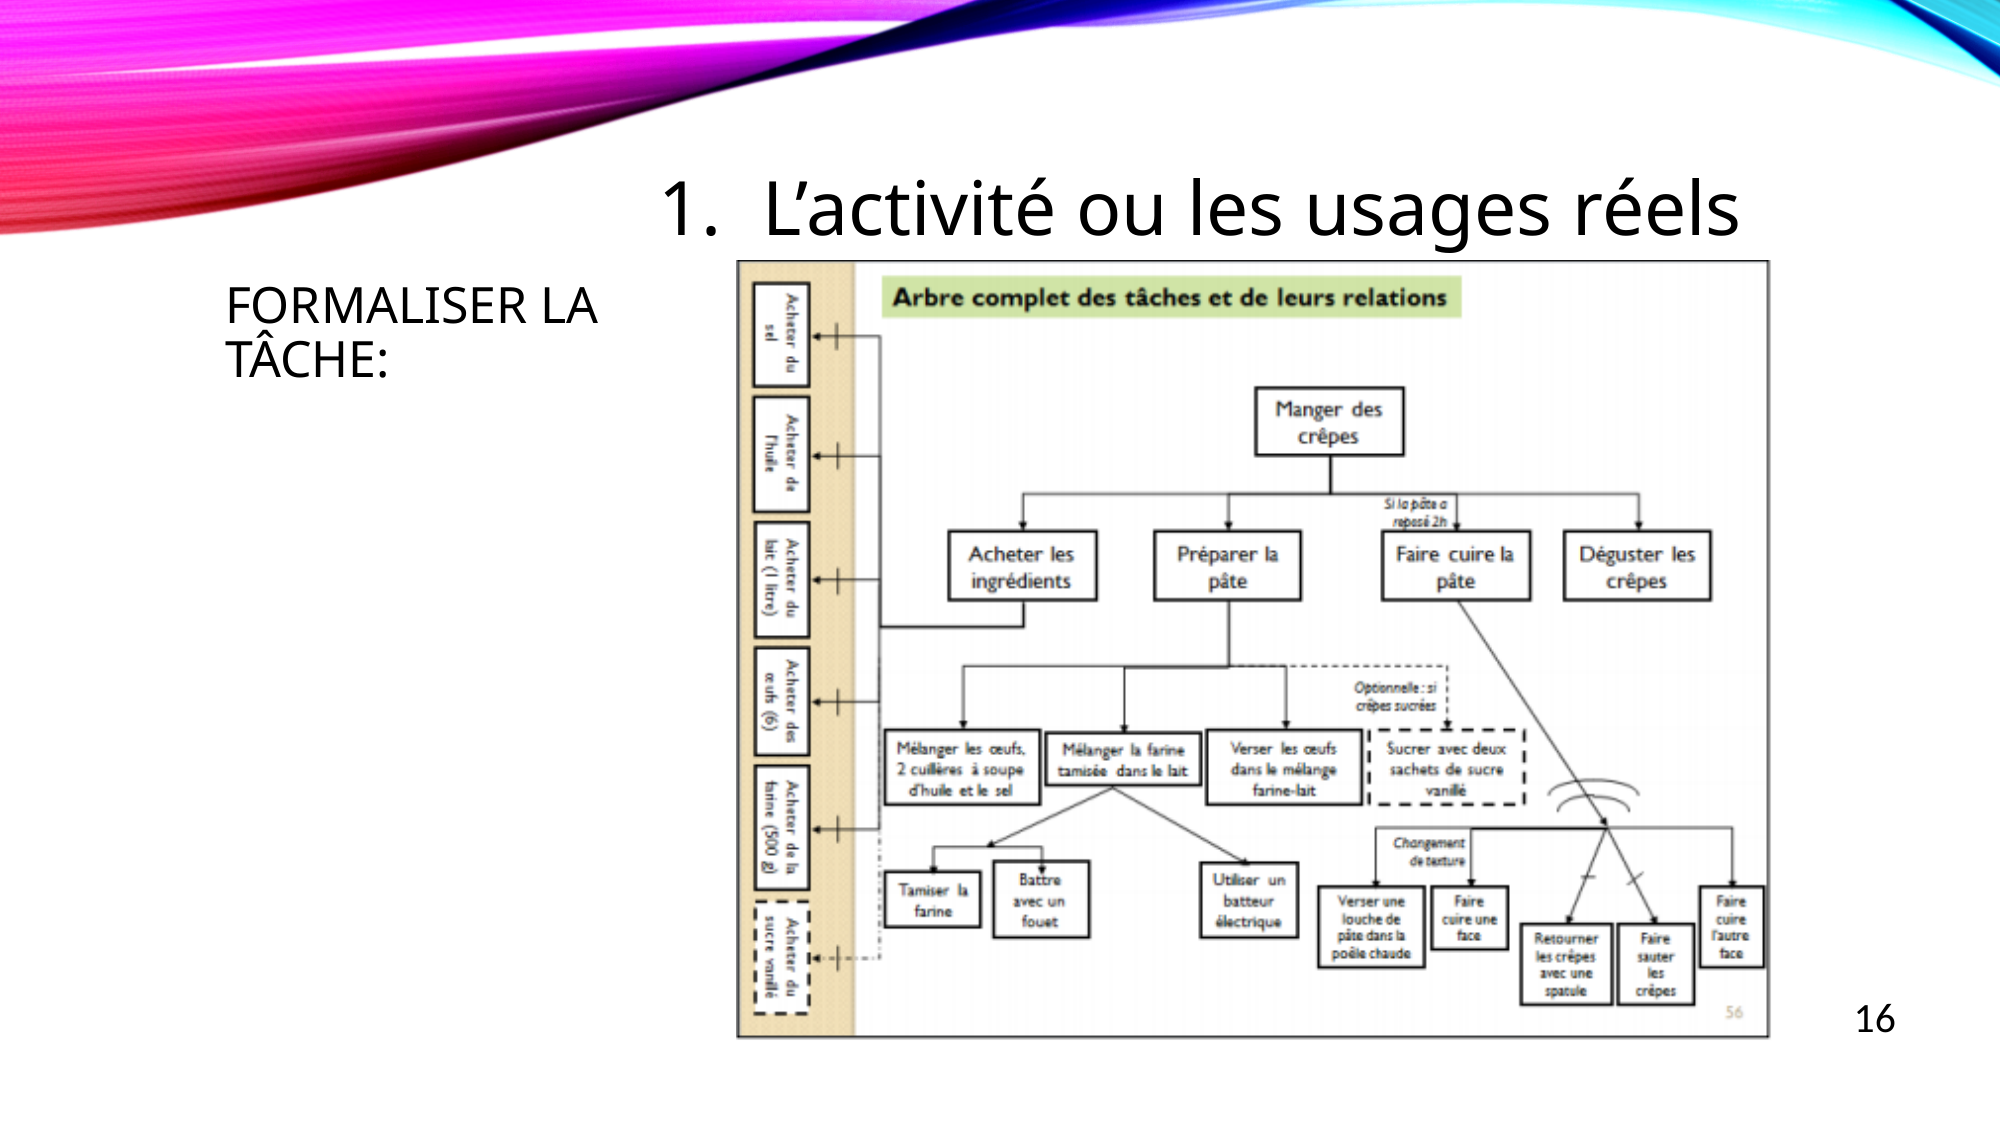

# L’activité ou les usages réels
FORMALISER LA TÂCHE: